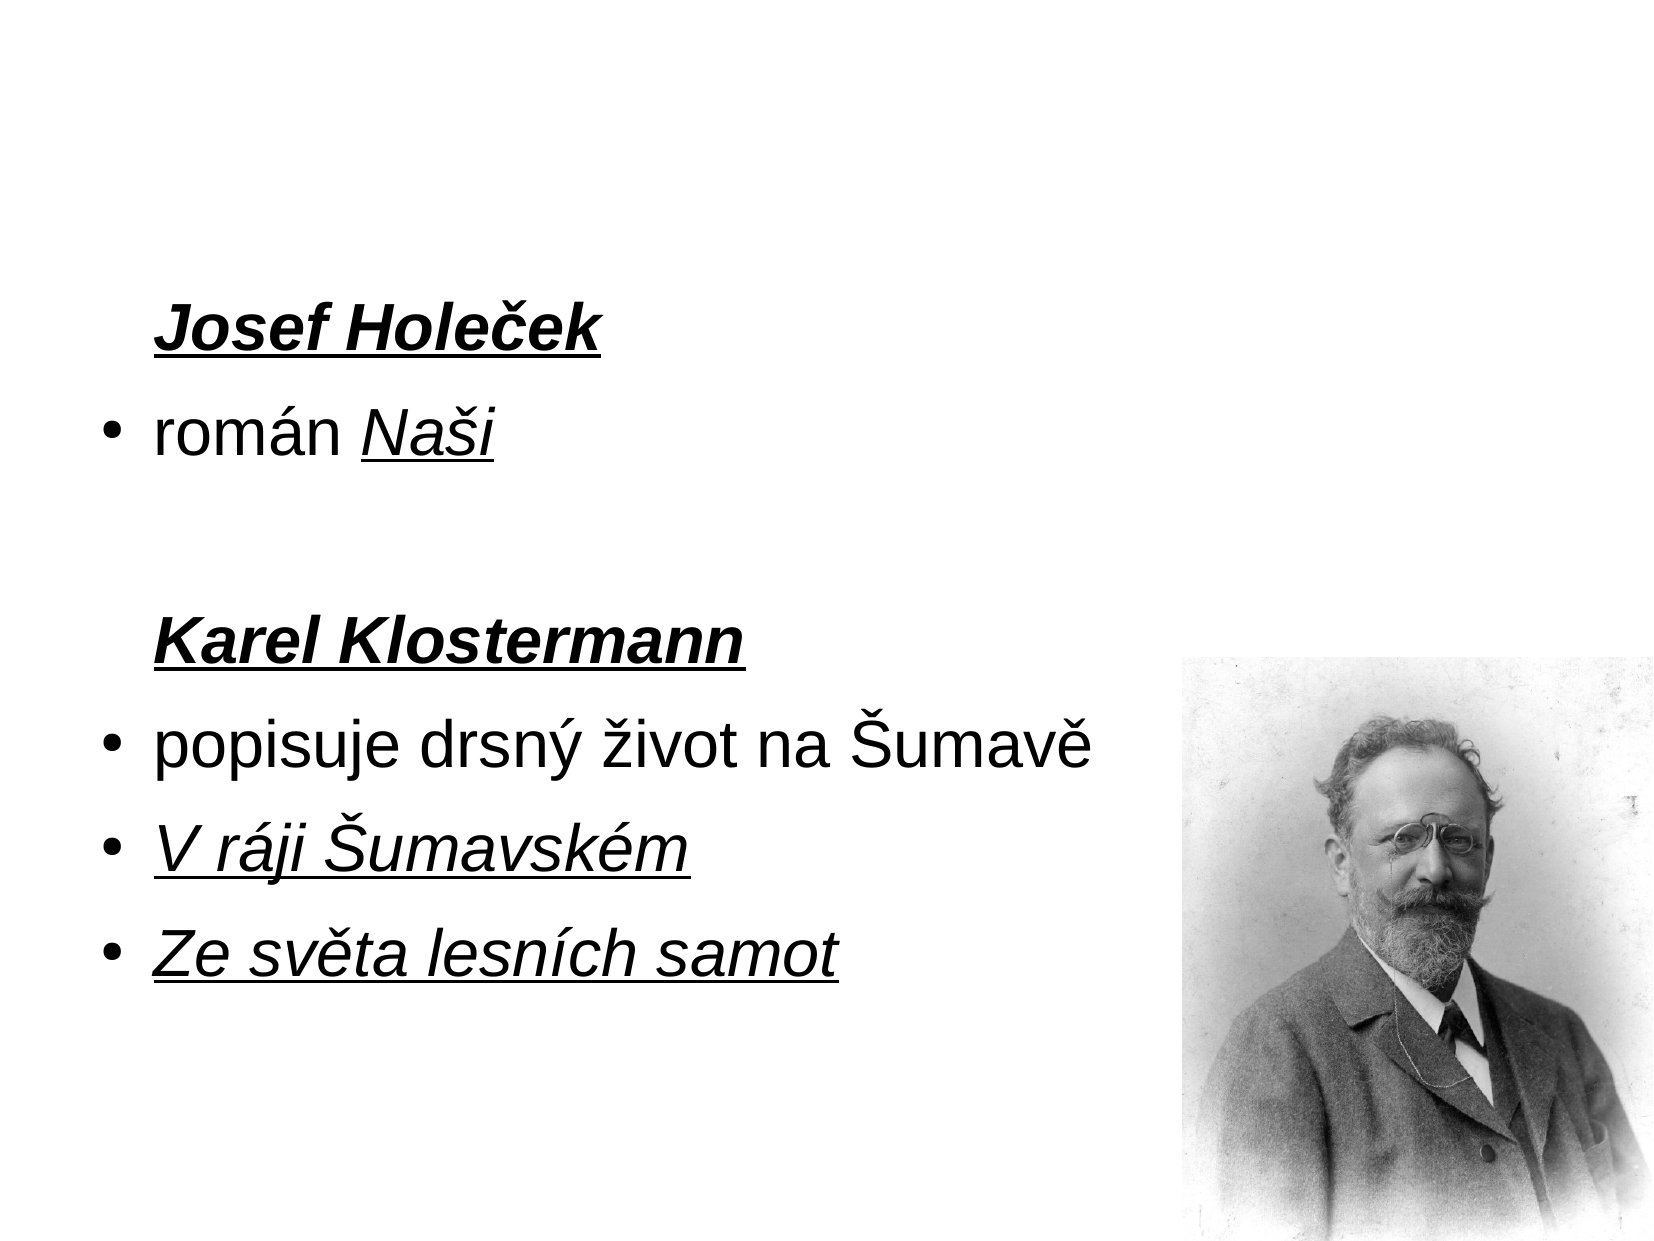

#
Josef Holeček
román Naši
Karel Klostermann
popisuje drsný život na Šumavě
V ráji Šumavském
Ze světa lesních samot